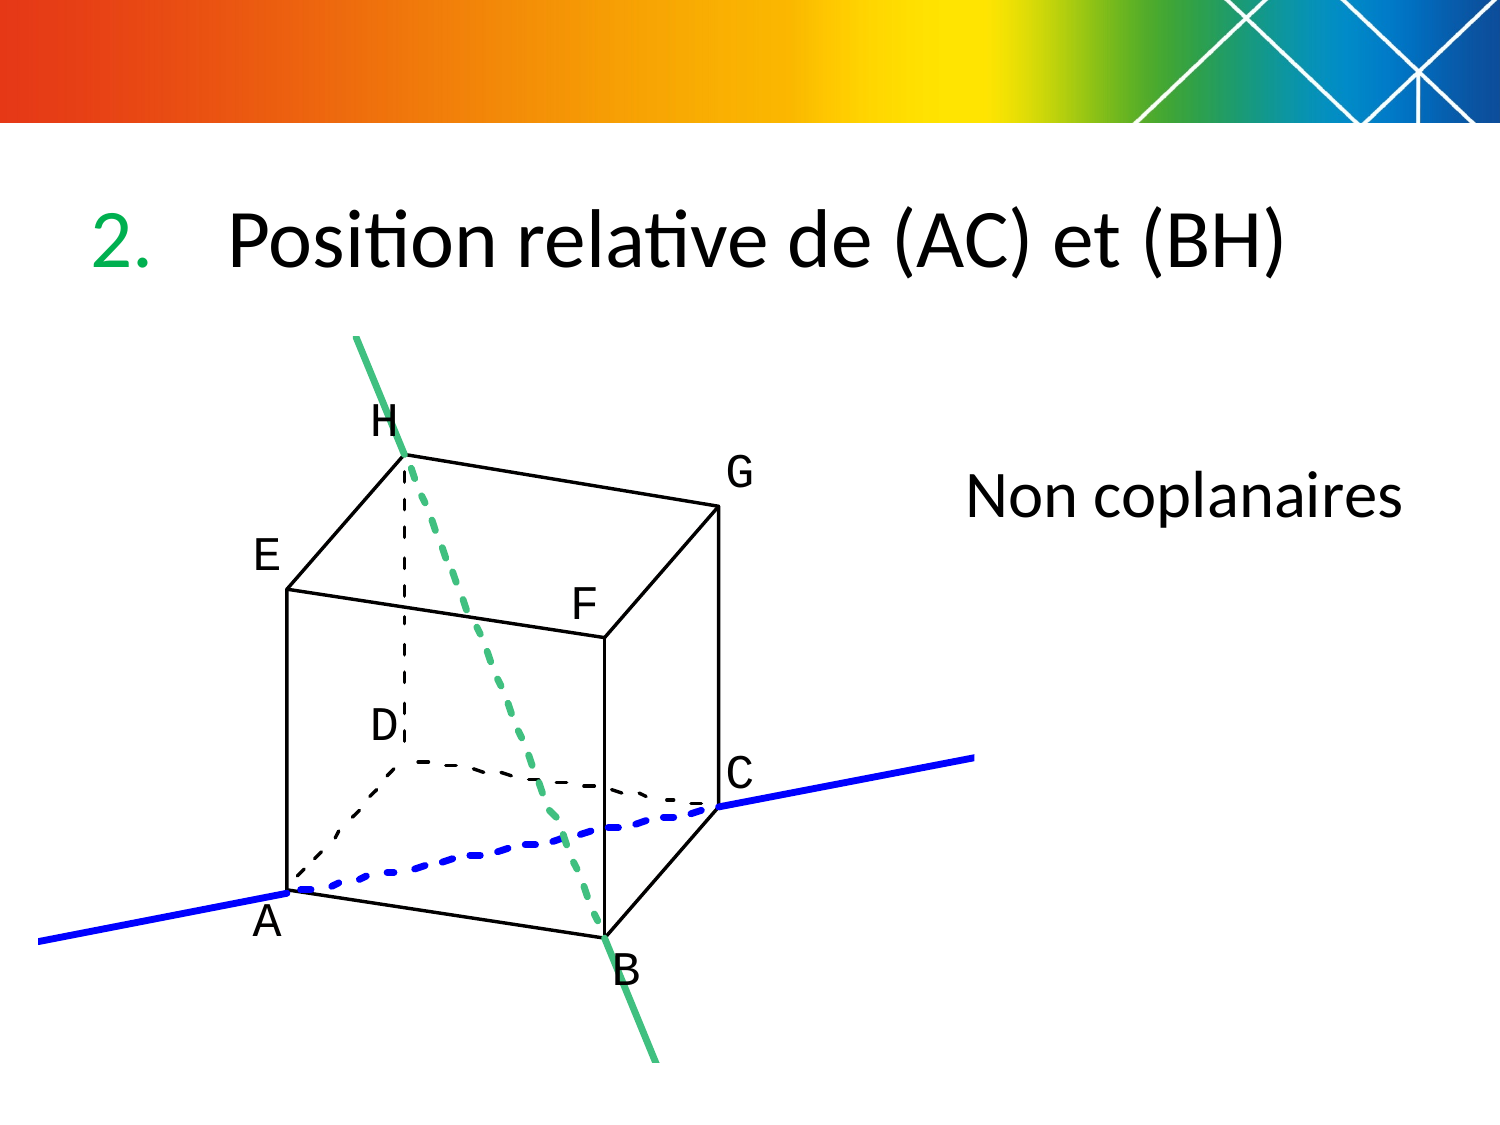

# Position relative de (AC) et (BH)
Non coplanaires